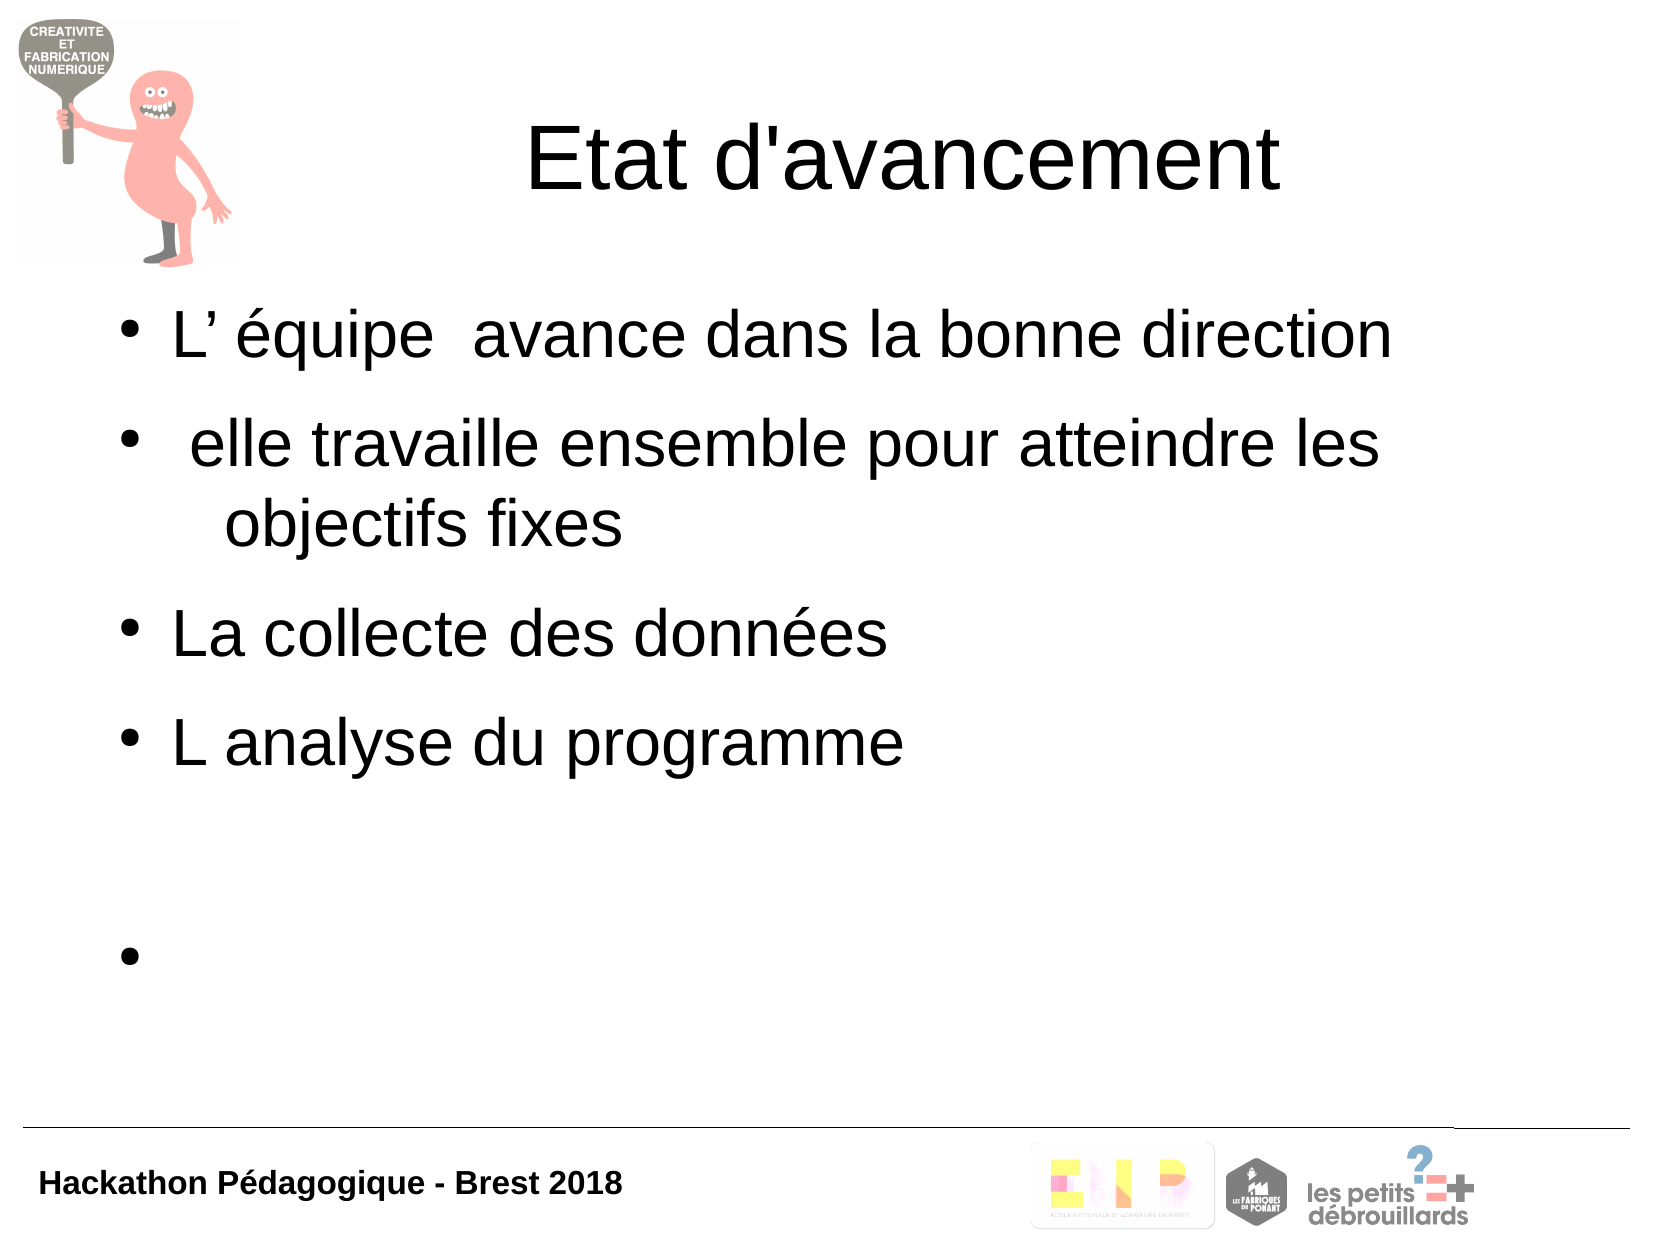

# Etat d'avancement
L’ équipe avance dans la bonne direction
 elle travaille ensemble pour atteindre les objectifs fixes
La collecte des données
L analyse du programme
Hackathon Pédagogique - Brest 2018